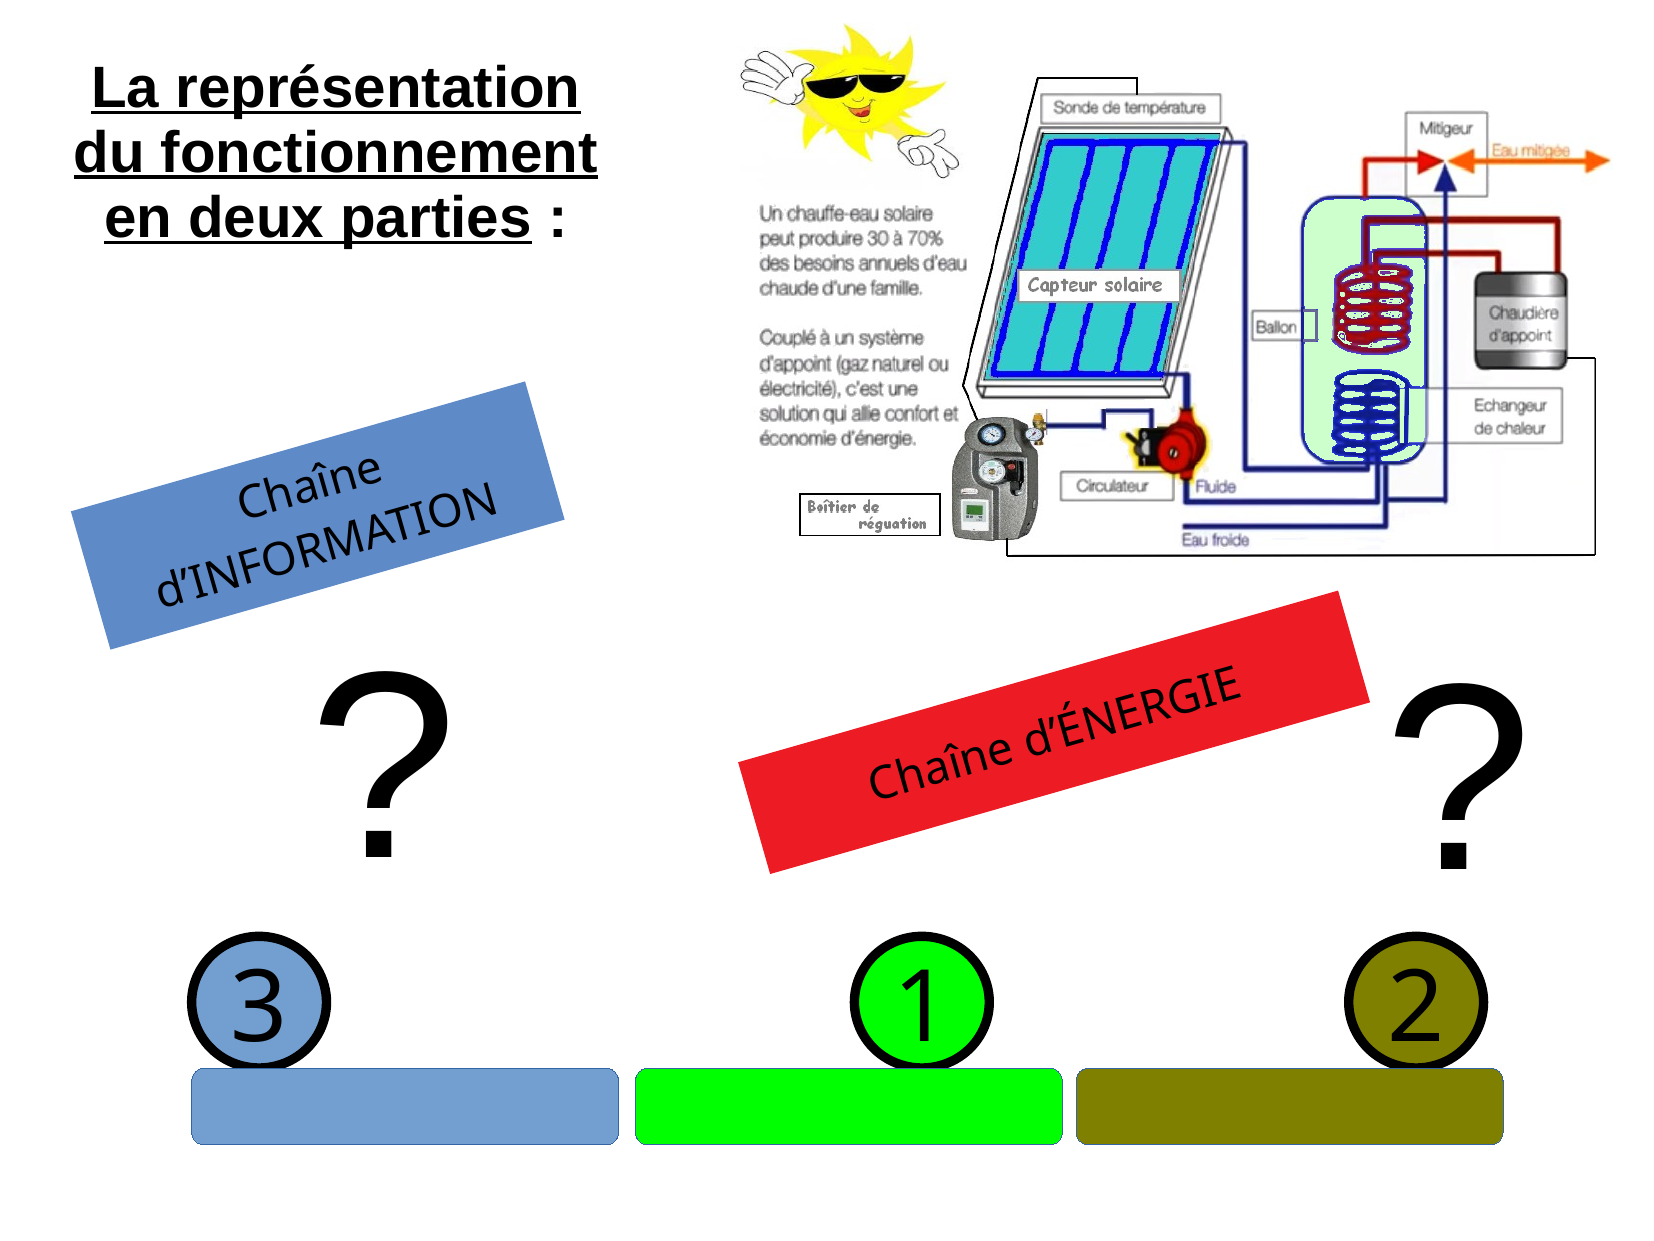

La représentation
du fonctionnement
en deux parties :
Chaîne d’INFORMATION
?
?
Chaîne d’ÉNERGIE
3
1
2